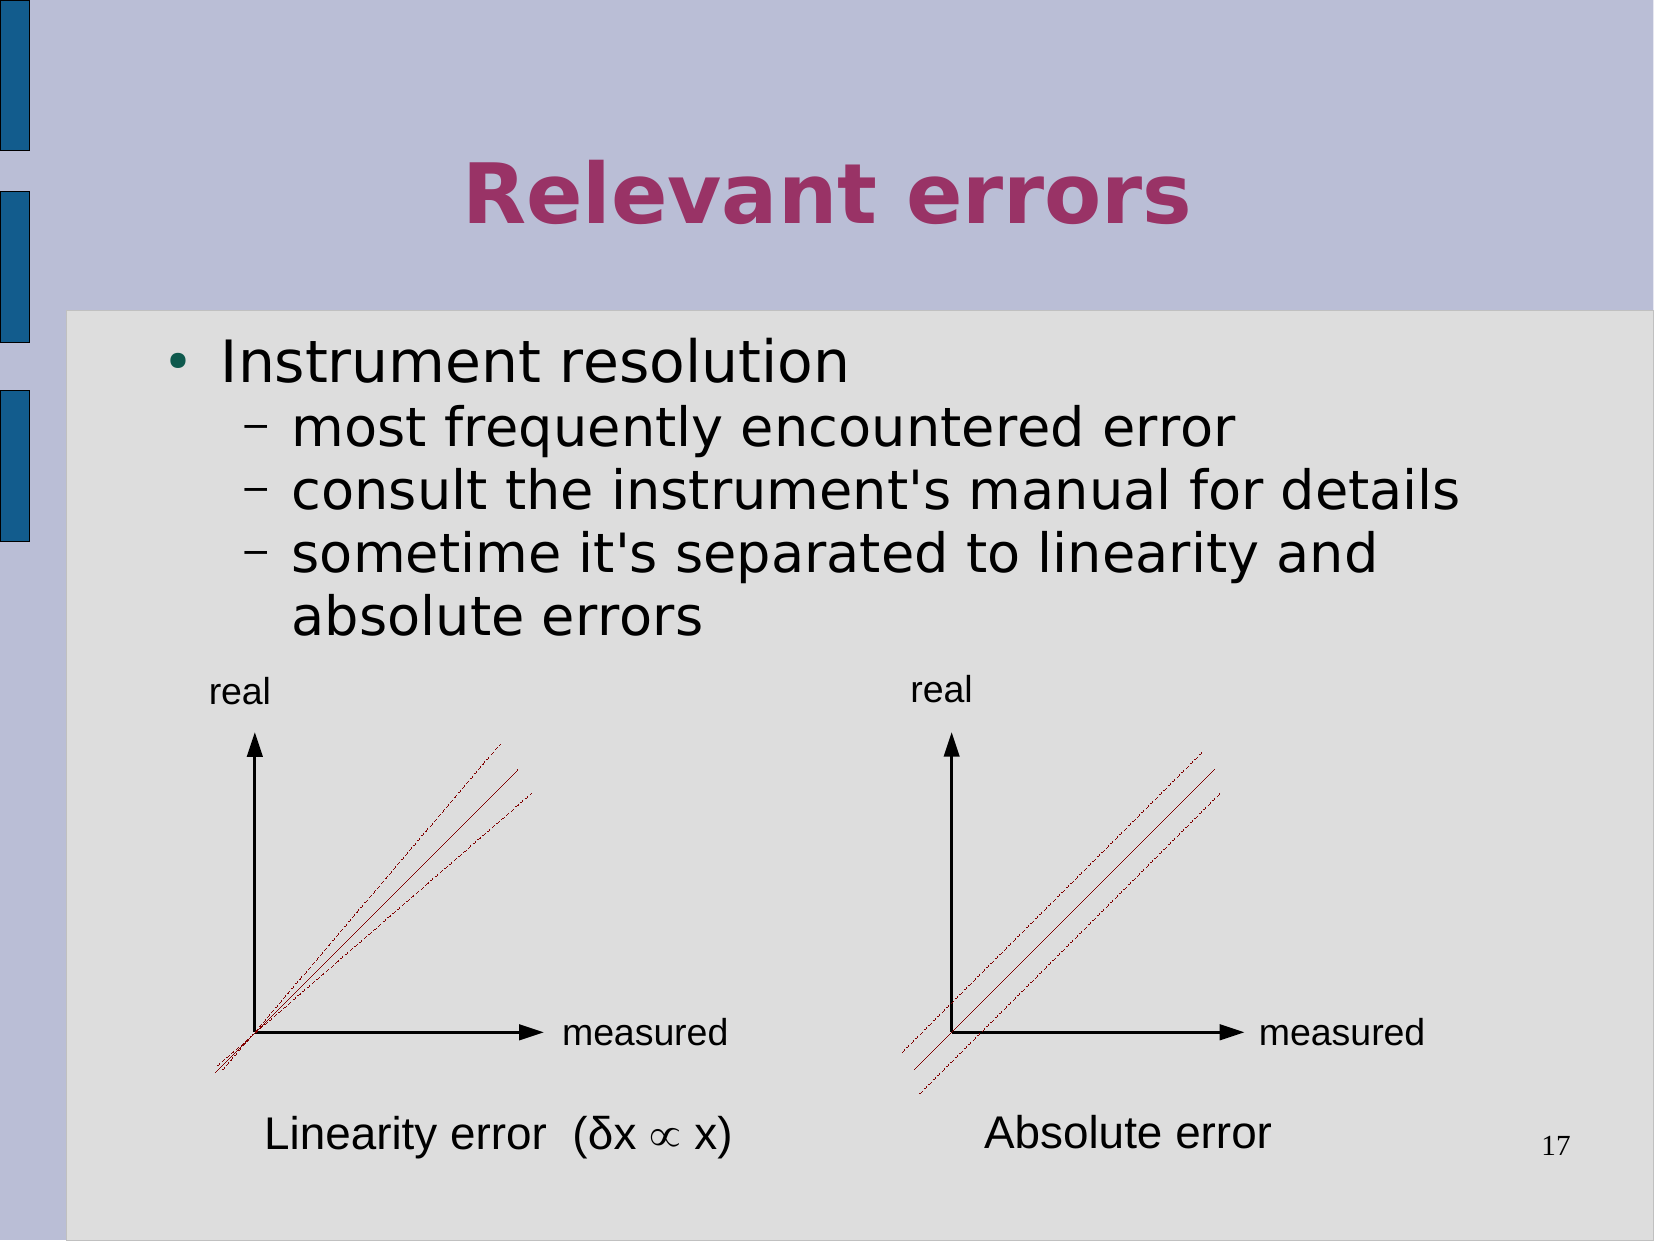

# Relevant errors
Instrument resolution
most frequently encountered error
consult the instrument's manual for details
sometime it's separated to linearity and absolute errors
real
real
measured
measured
Absolute error
Linearity error (δx ∝ x)
17